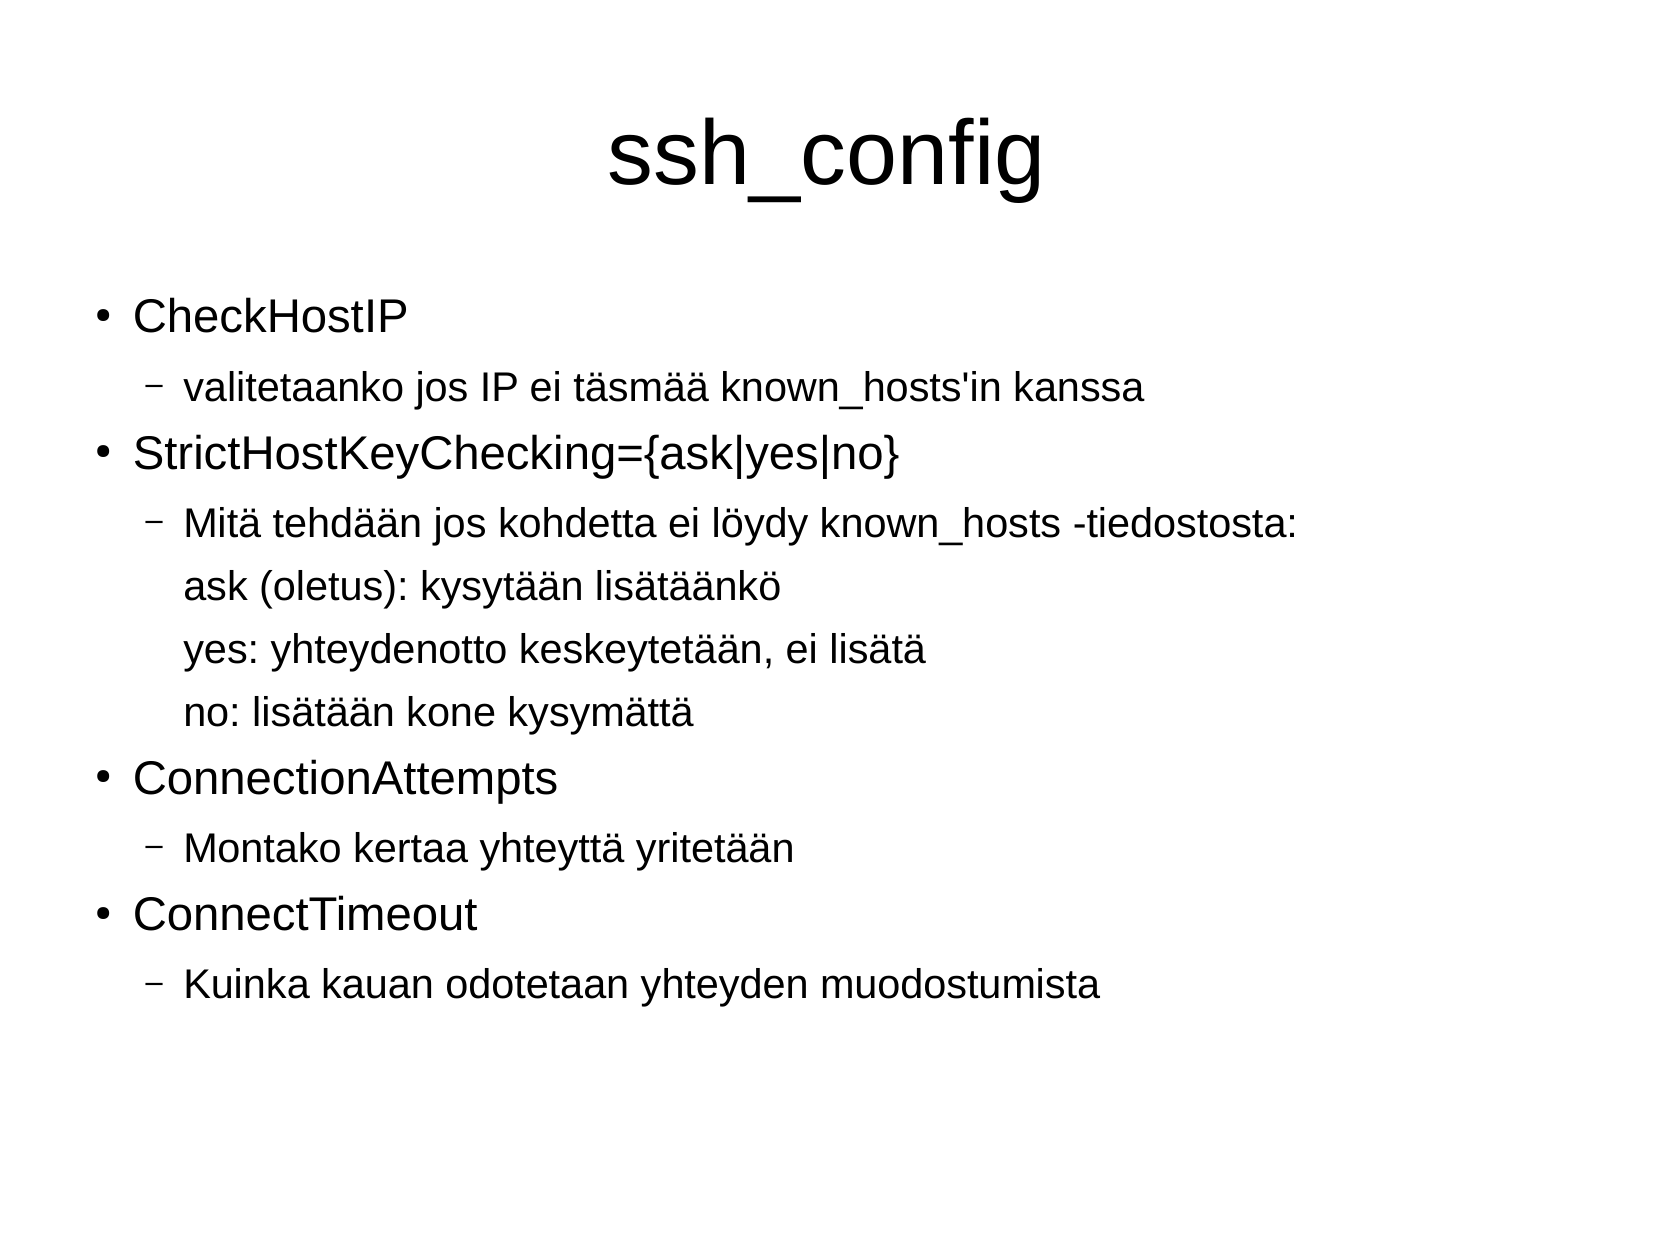

# ssh_config
CheckHostIP
valitetaanko jos IP ei täsmää known_hosts'in kanssa
StrictHostKeyChecking={ask|yes|no}
Mitä tehdään jos kohdetta ei löydy known_hosts -tiedostosta:
ask (oletus): kysytään lisätäänkö
yes: yhteydenotto keskeytetään, ei lisätä
no: lisätään kone kysymättä
ConnectionAttempts
Montako kertaa yhteyttä yritetään
ConnectTimeout
Kuinka kauan odotetaan yhteyden muodostumista